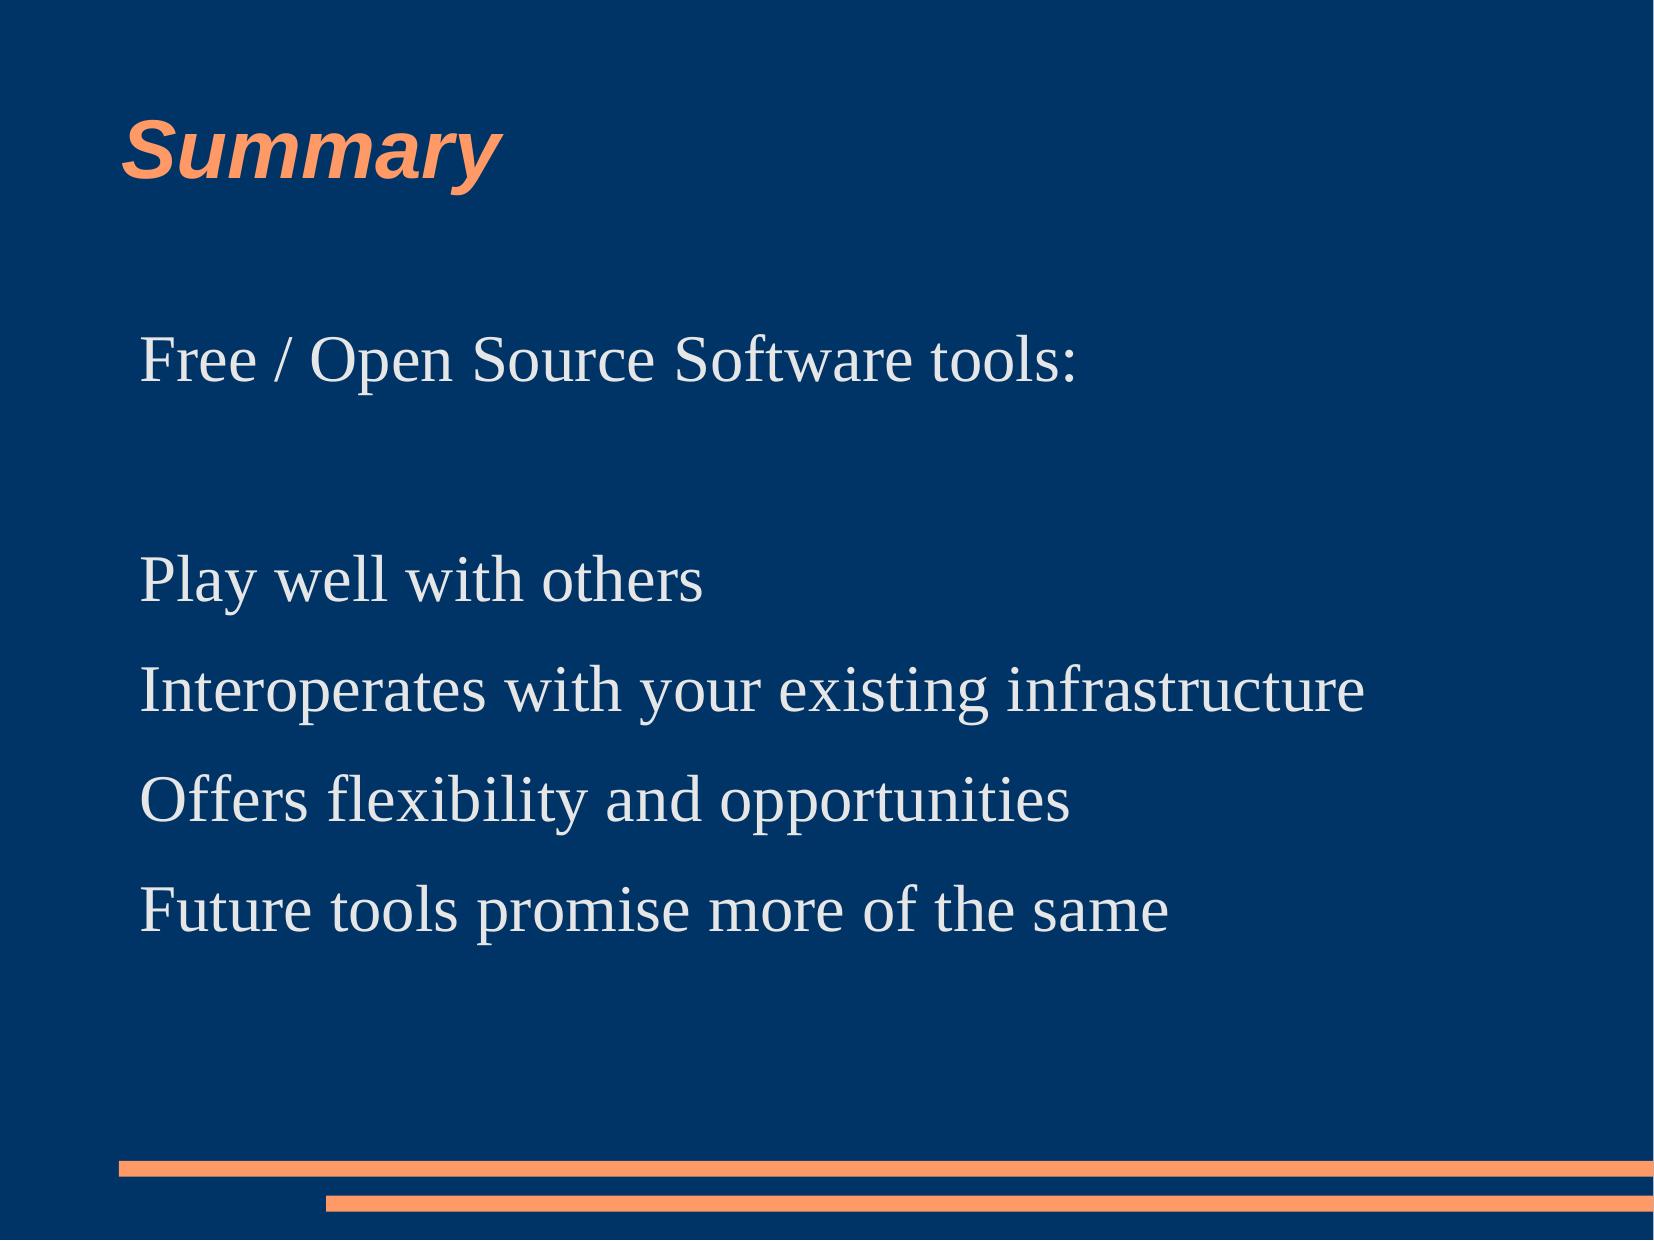

# Summary
Free / Open Source Software tools:
Play well with others
Interoperates with your existing infrastructure
Offers flexibility and opportunities
Future tools promise more of the same